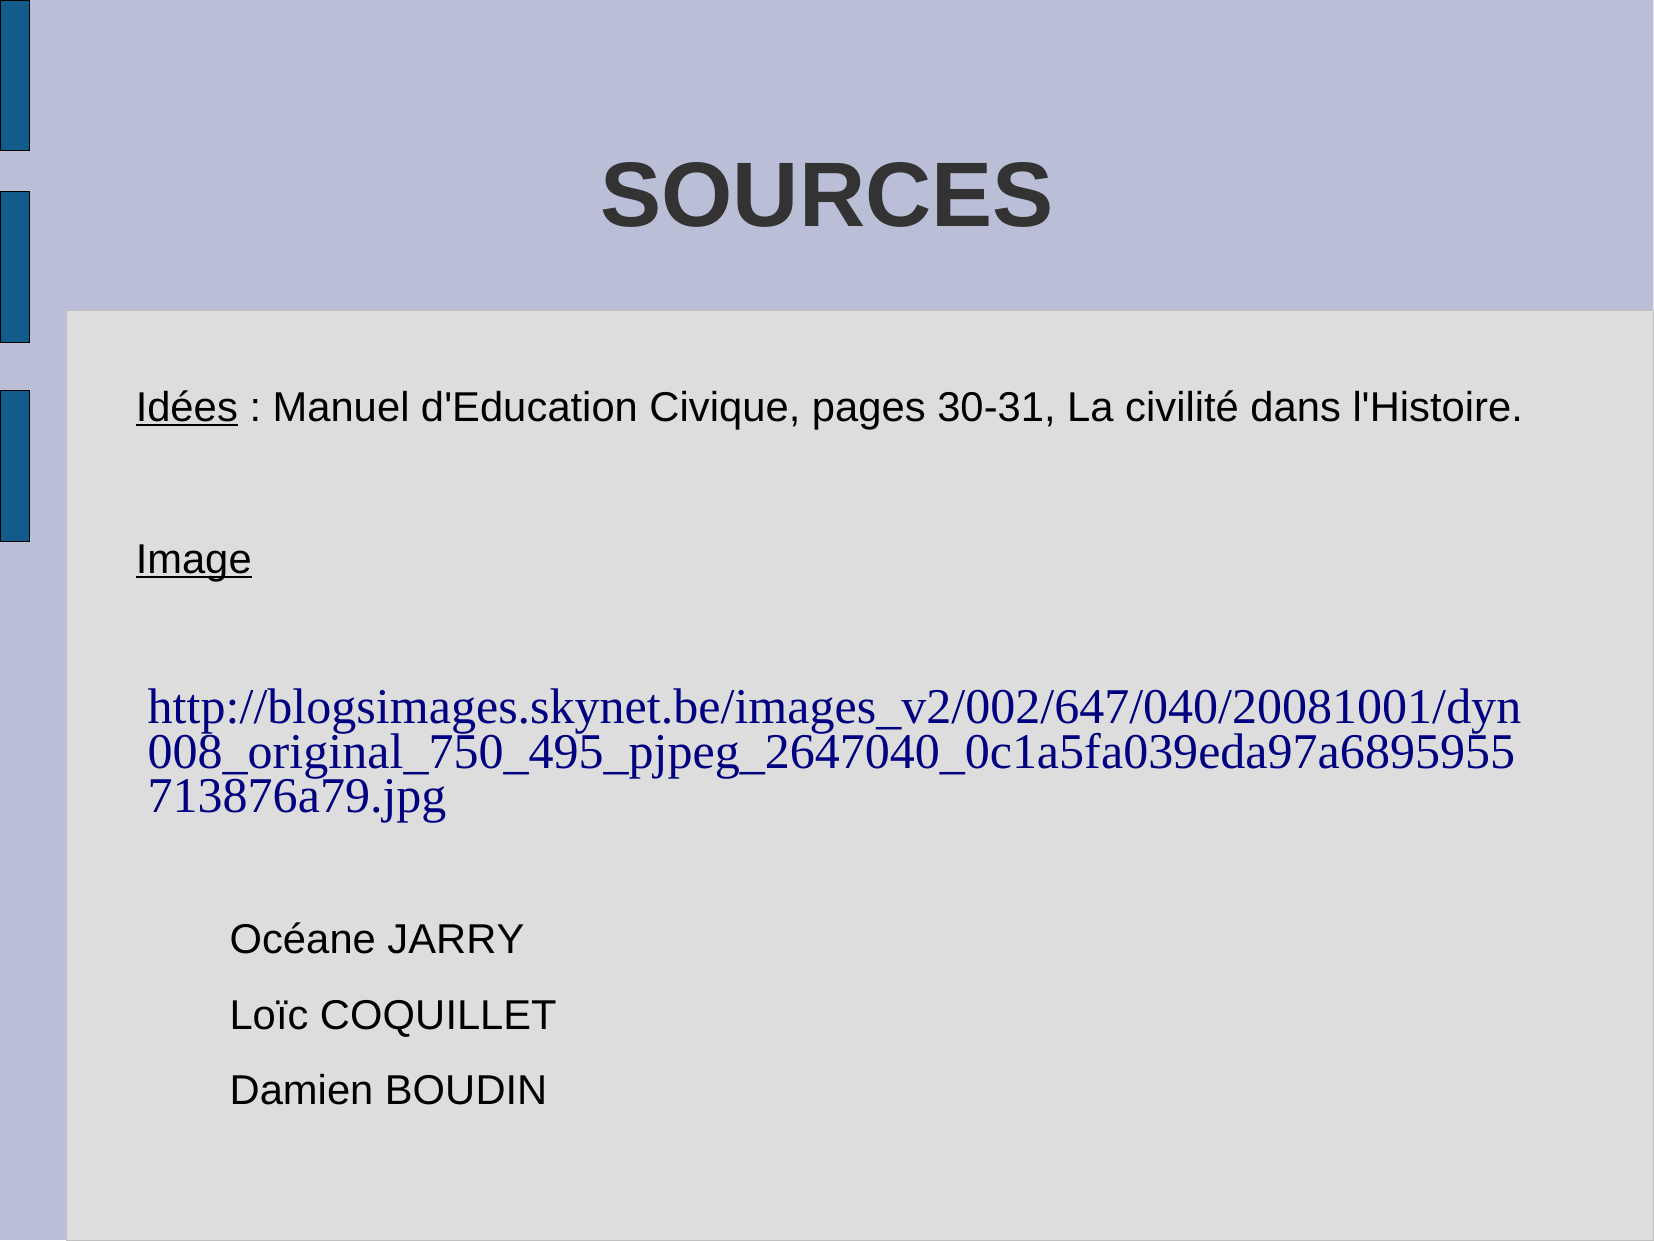

# SOURCES
Idées : Manuel d'Education Civique, pages 30-31, La civilité dans l'Histoire.
Image
http://blogsimages.skynet.be/images_v2/002/647/040/20081001/dyn008_original_750_495_pjpeg_2647040_0c1a5fa039eda97a6895955713876a79.jpg
Océane JARRY
Loïc COQUILLET
Damien BOUDIN